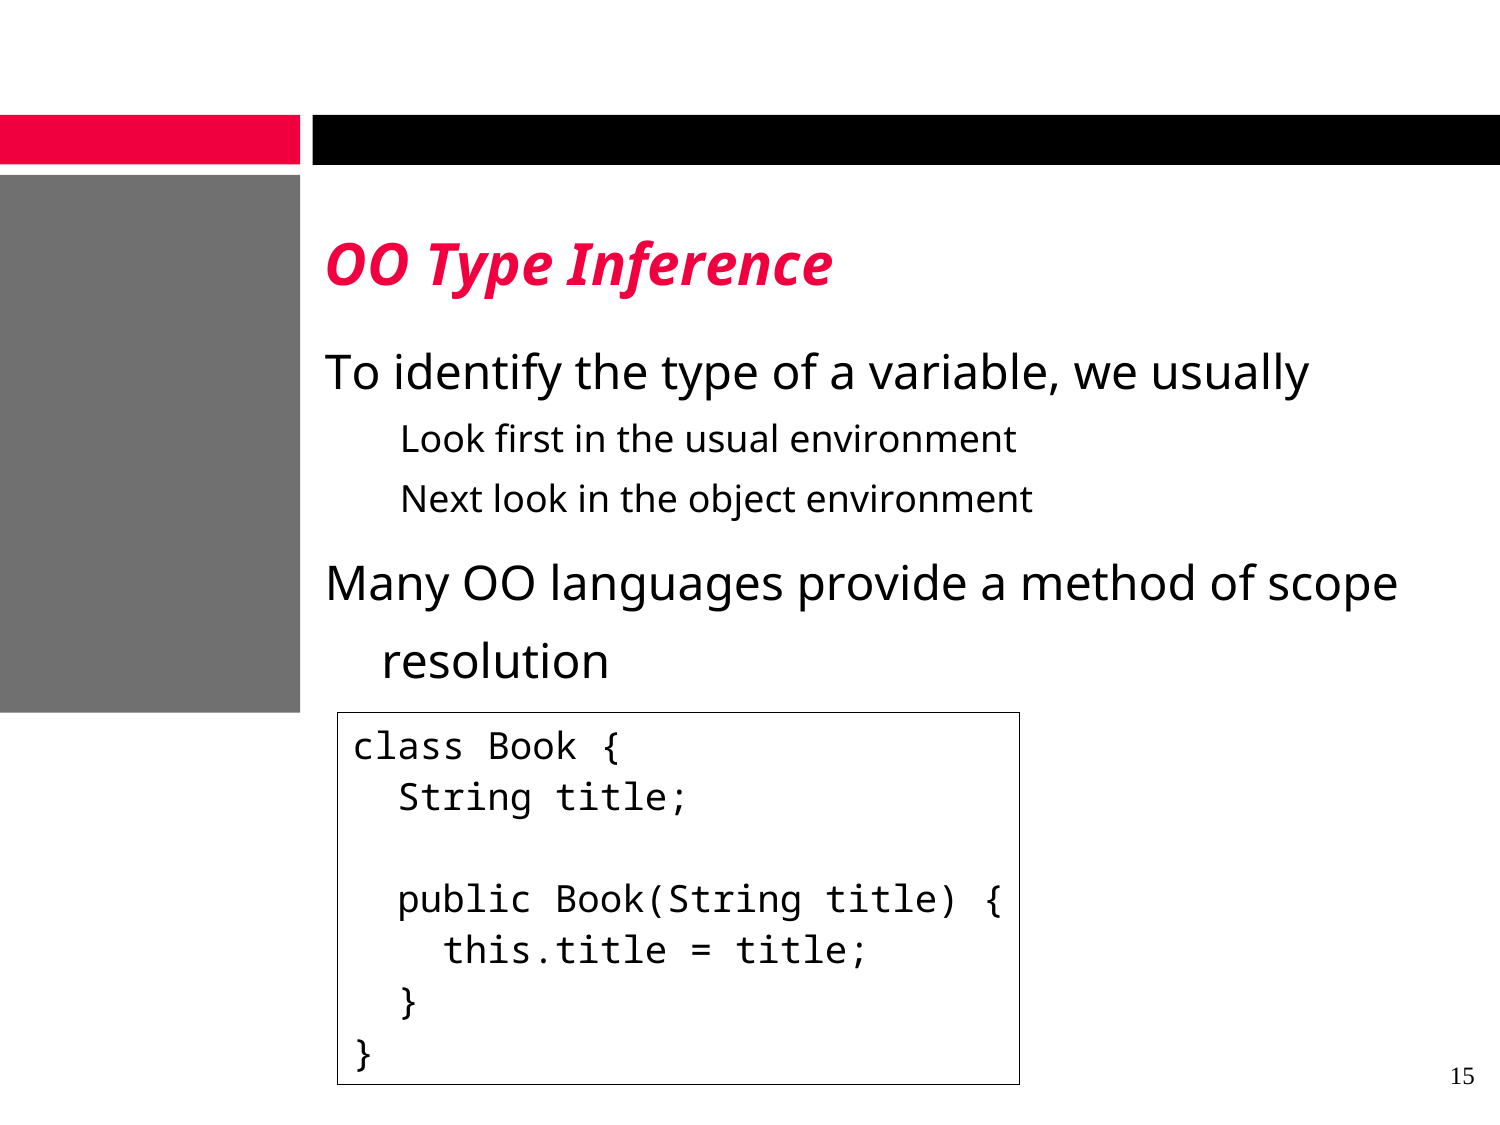

# OO Type Inference
To identify the type of a variable, we usually
Look first in the usual environment
Next look in the object environment
Many OO languages provide a method of scope resolution
class Book {
 String title;
 public Book(String title) {
 this.title = title;
 }
}
15